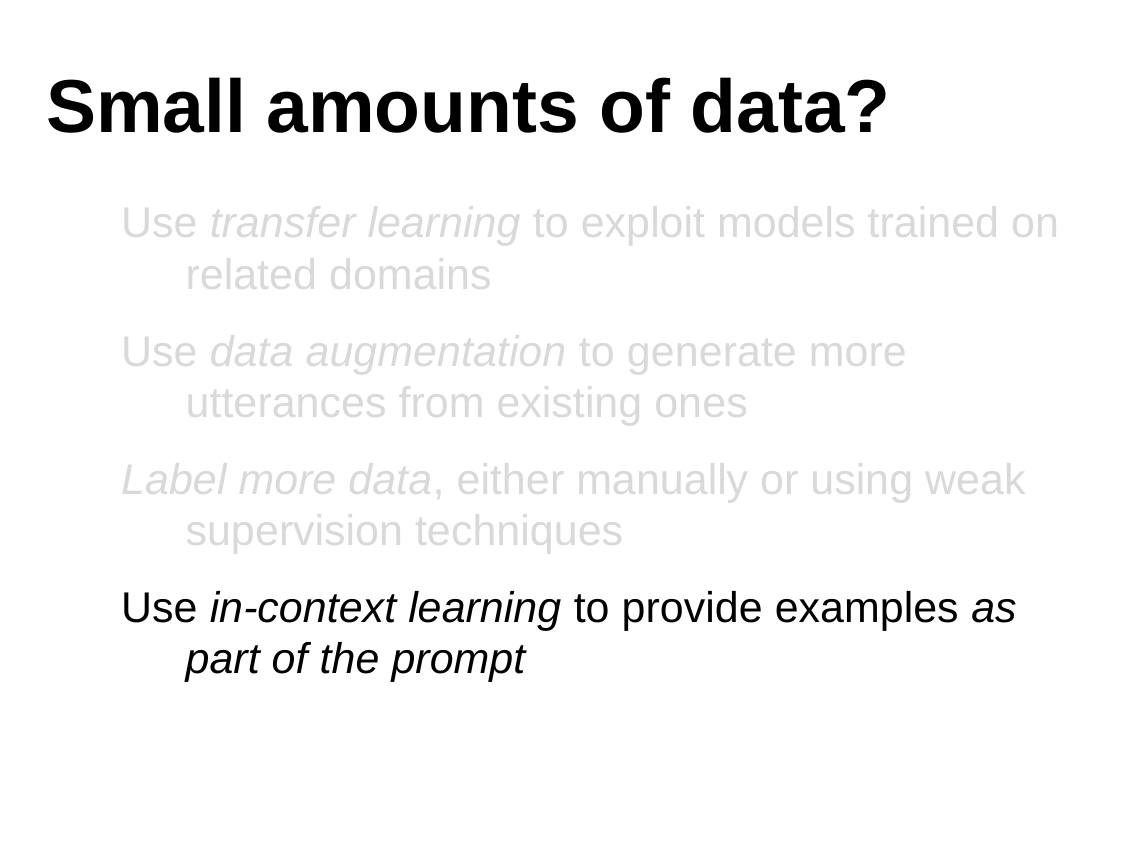

# Small amounts of data?
Use transfer learning to exploit models trained on related domains
Use data augmentation to generate more utterances from existing ones
Label more data, either manually or using weak supervision techniques
Use in-context learning to provide examples as part of the prompt